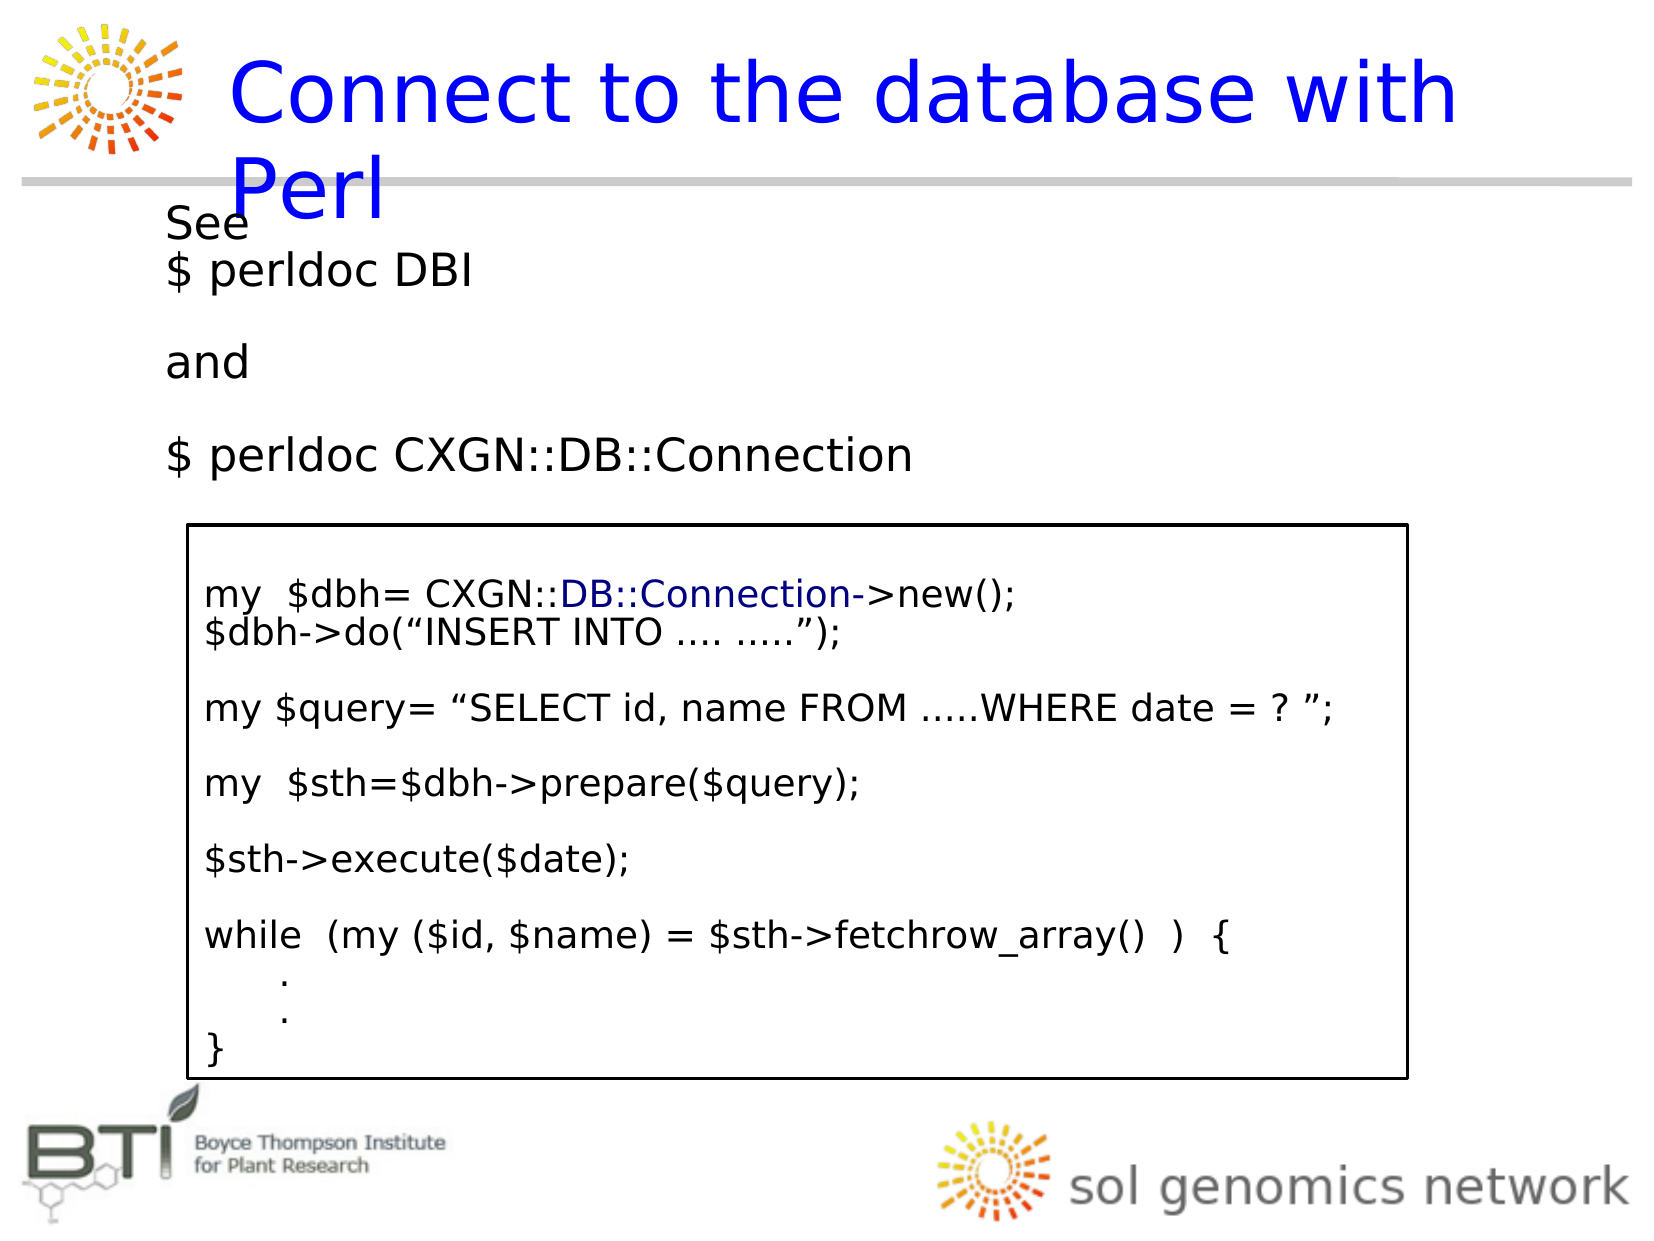

Connect to the database with Perl
See
$ perldoc DBI
and
$ perldoc CXGN::DB::Connection
my $dbh= CXGN::DB::Connection->new();
$dbh->do(“INSERT INTO .... .....”);
my $query= “SELECT id, name FROM .....WHERE date = ? ”;
my $sth=$dbh->prepare($query);
$sth->execute($date);
while (my ($id, $name) = $sth->fetchrow_array() ) {
	.
	.
}